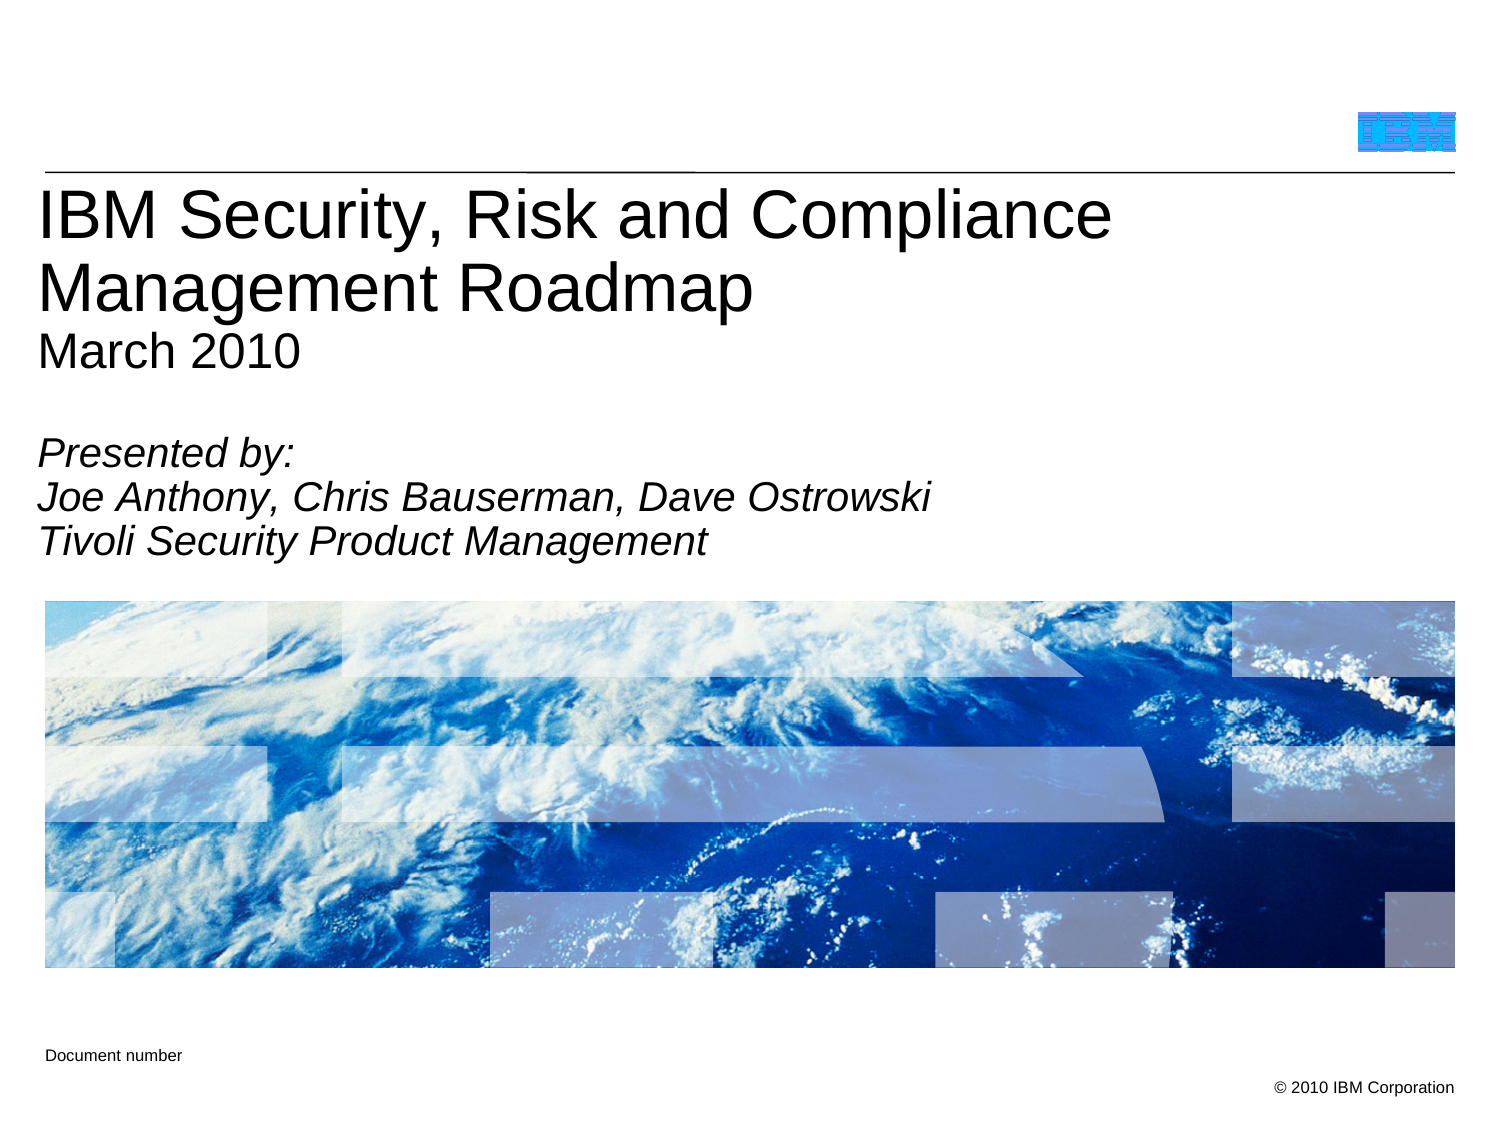

# IBM Security, Risk and Compliance Management Roadmap March 2010 Presented by: Joe Anthony, Chris Bauserman, Dave Ostrowski Tivoli Security Product Management
Document number